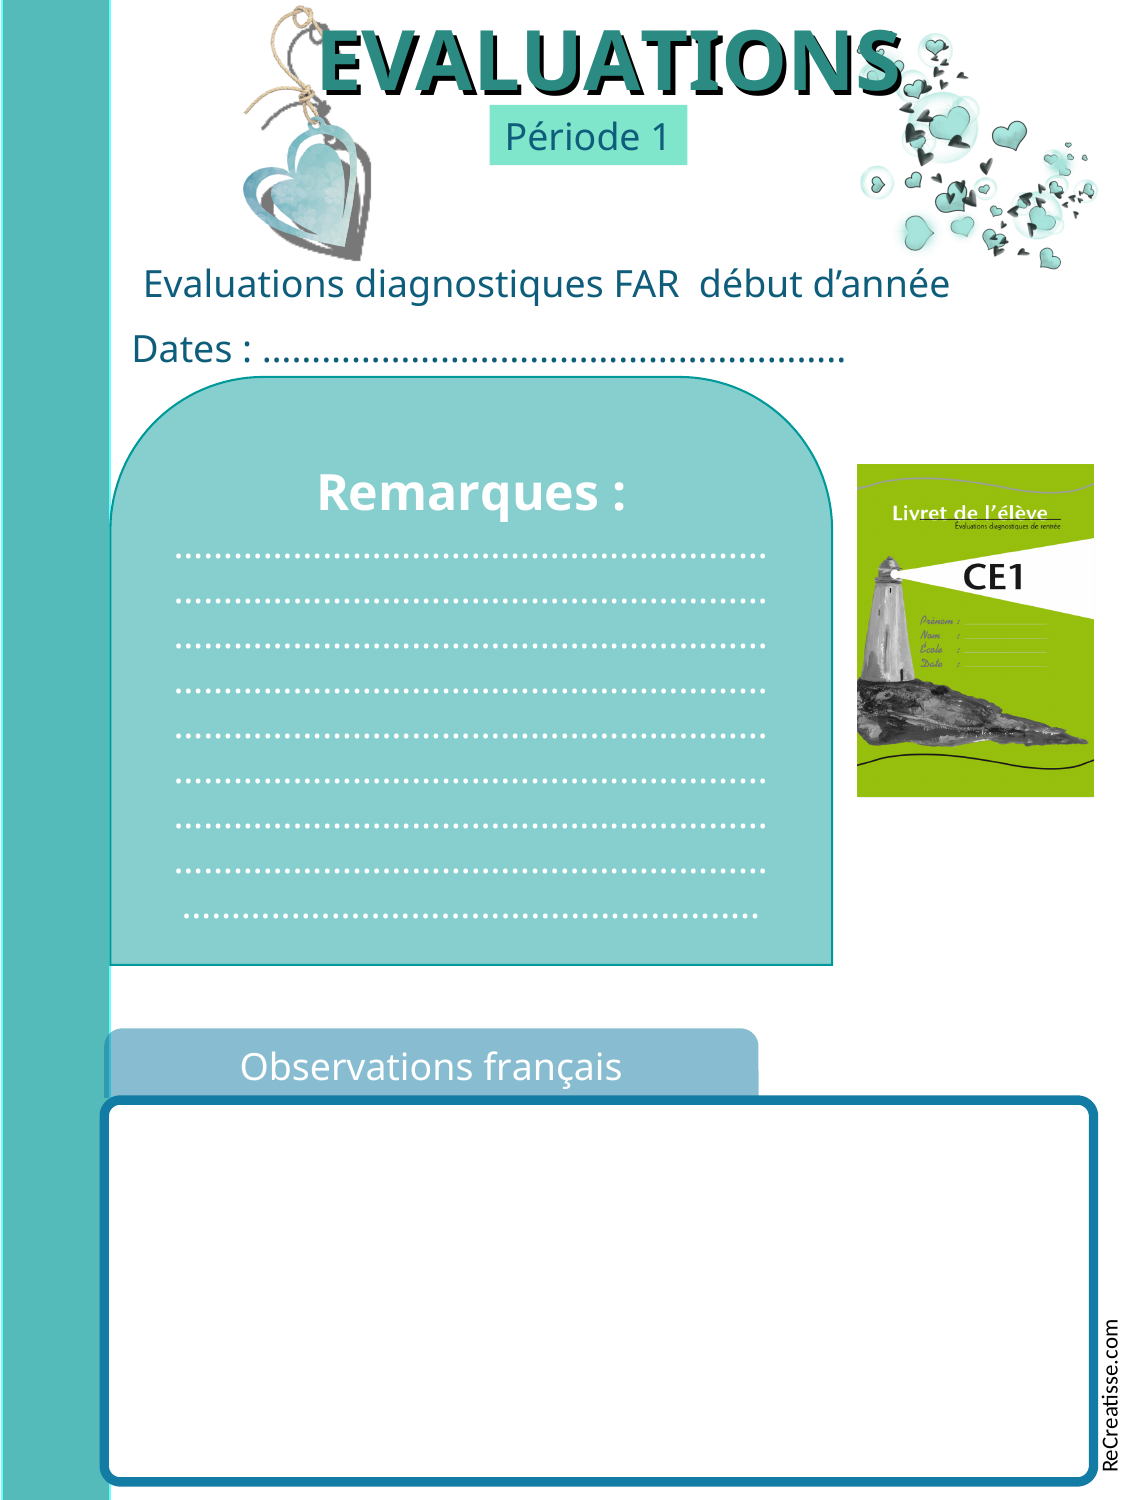

EVALUATIONS
Période 1
Evaluations diagnostiques FAR début d’année
Dates : …………………………………………………..
Remarques :
………………………………………………………………………………………………………………………………………………………………………………………………………………………………………………………………………………………………………………………………………………………………………………………………………………………………………………….................................................
Observations français
ReCreatisse.com